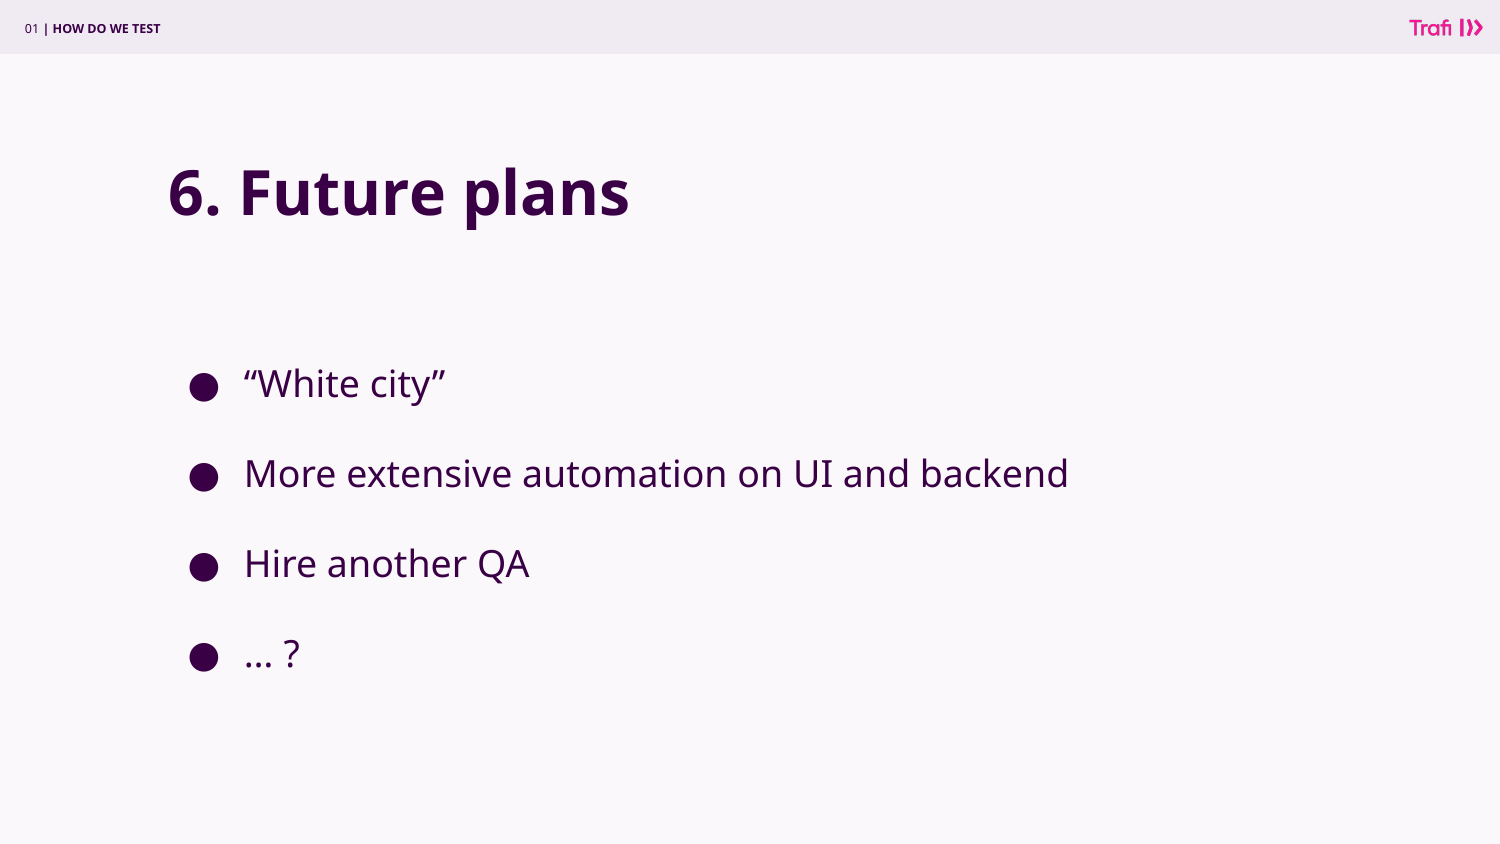

01 | HOW DO WE TEST
6. Future plans
“White city”
More extensive automation on UI and backend
Hire another QA
… ?